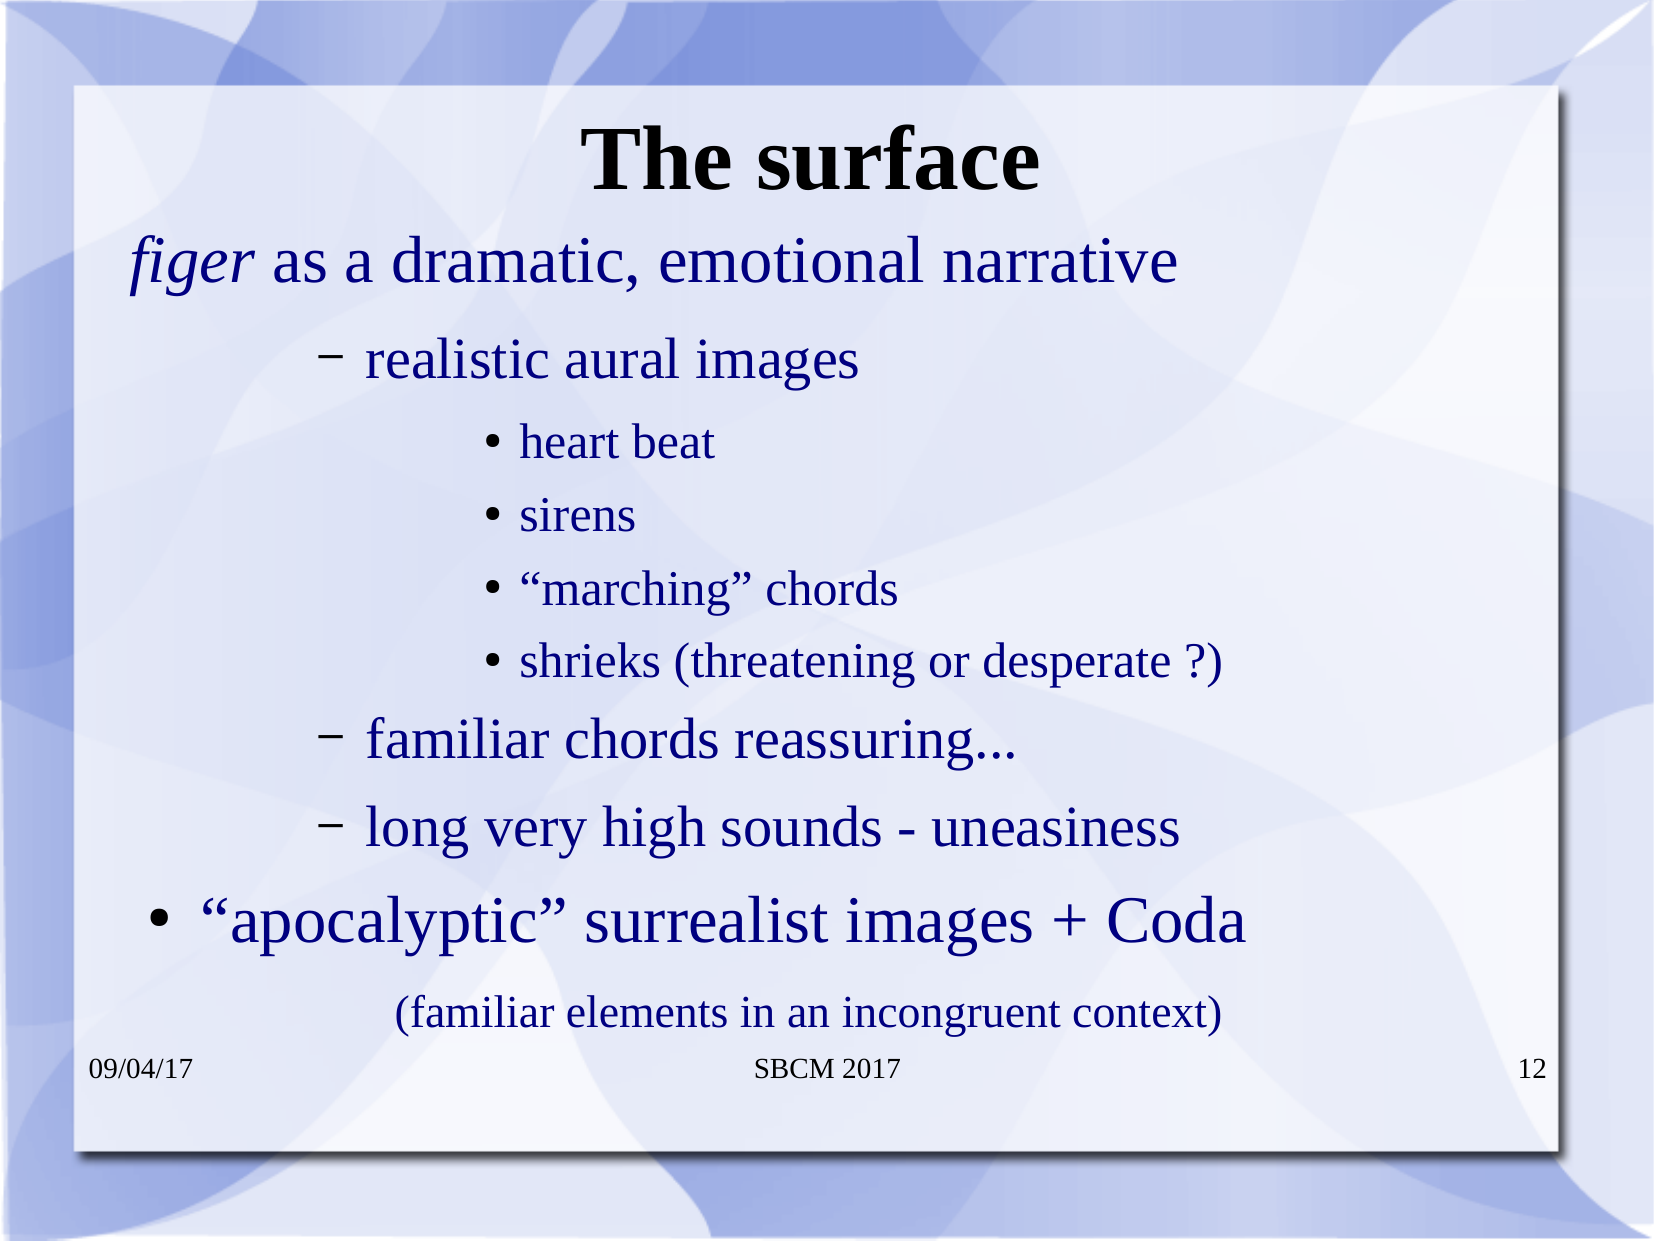

# The surface
figer as a dramatic, emotional narrative
realistic aural images
heart beat
sirens
“marching” chords
shrieks (threatening or desperate ?)
familiar chords reassuring...
long very high sounds - uneasiness
“apocalyptic” surrealist images + Coda
(familiar elements in an incongruent context)
09/04/17
SBCM 2017
12